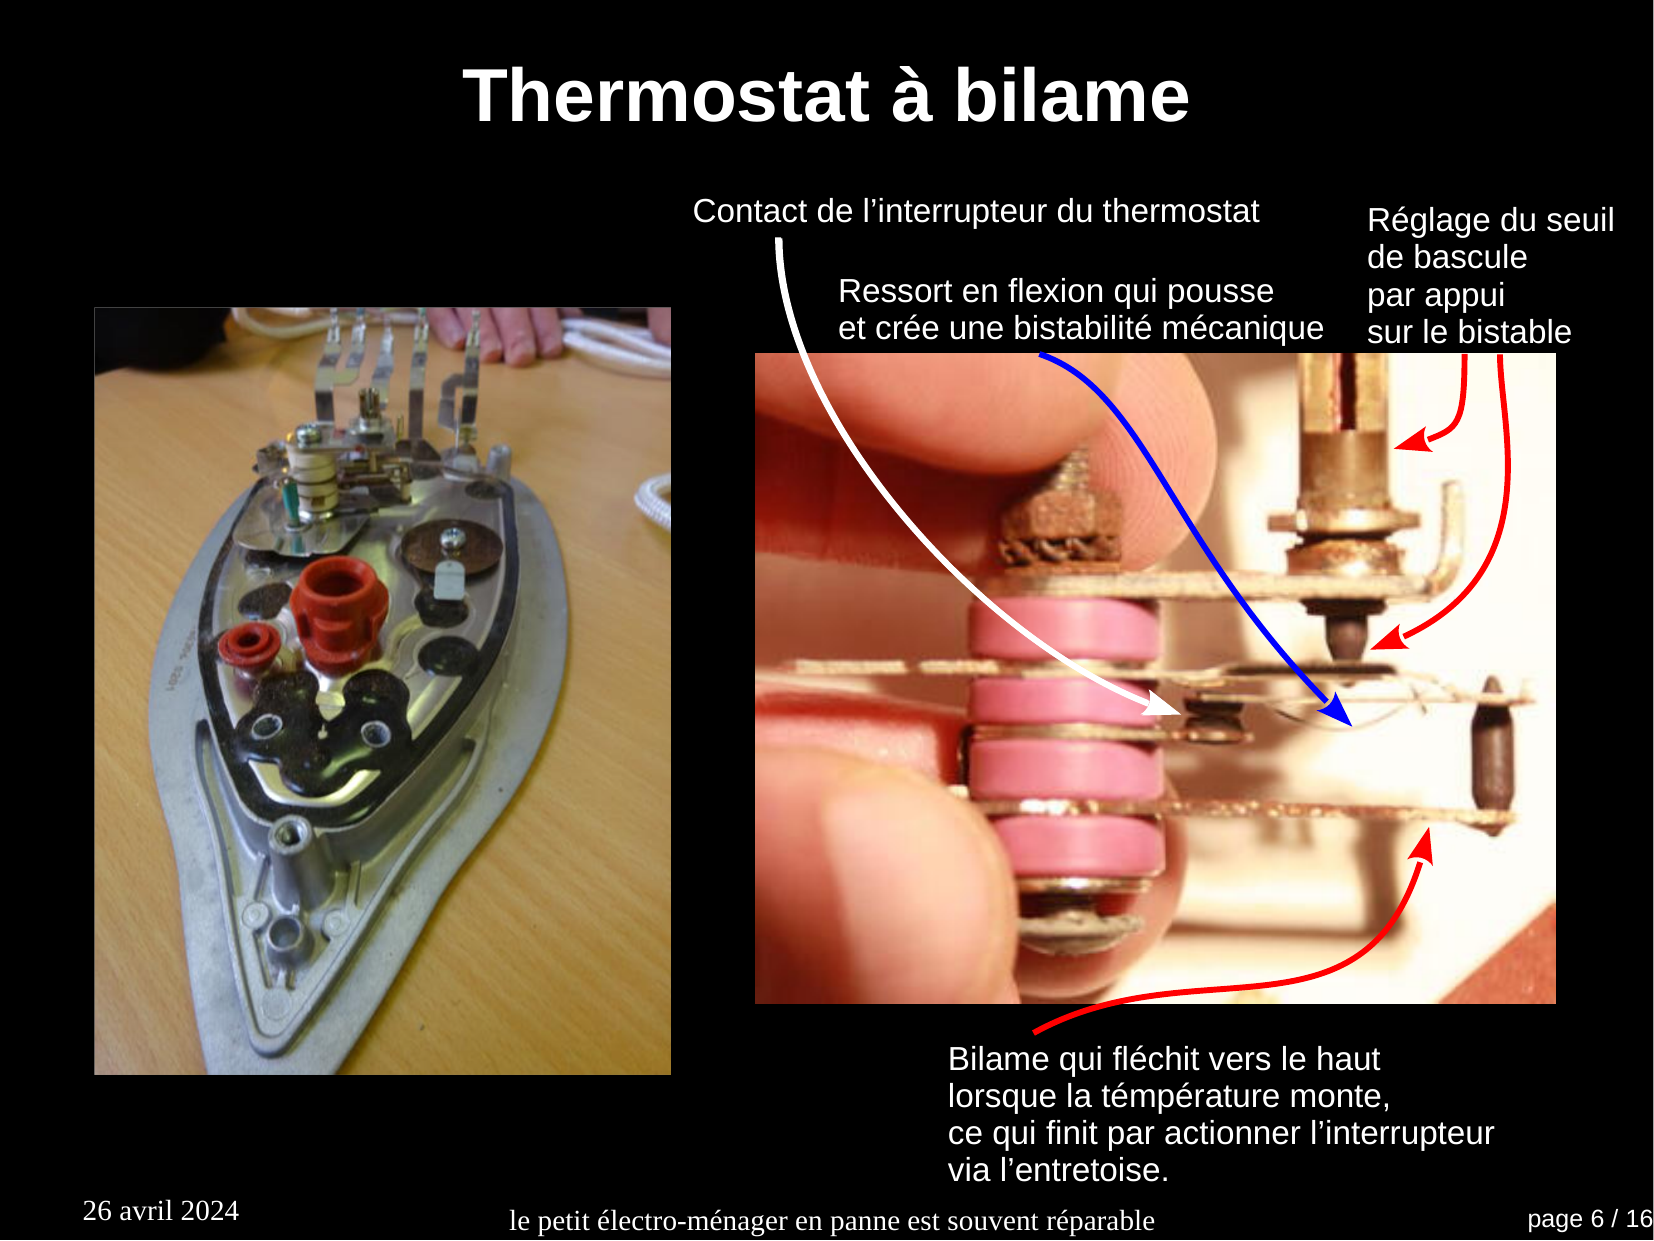

# Thermostat à bilame
Contact de l’interrupteur du thermostat
Réglage du seuil
de bascule
par appui
sur le bistable
Ressort en flexion qui pousse
et crée une bistabilité mécanique
Bilame qui fléchit vers le haut
lorsque la témpérature monte,
ce qui finit par actionner l’interrupteur
via l’entretoise.